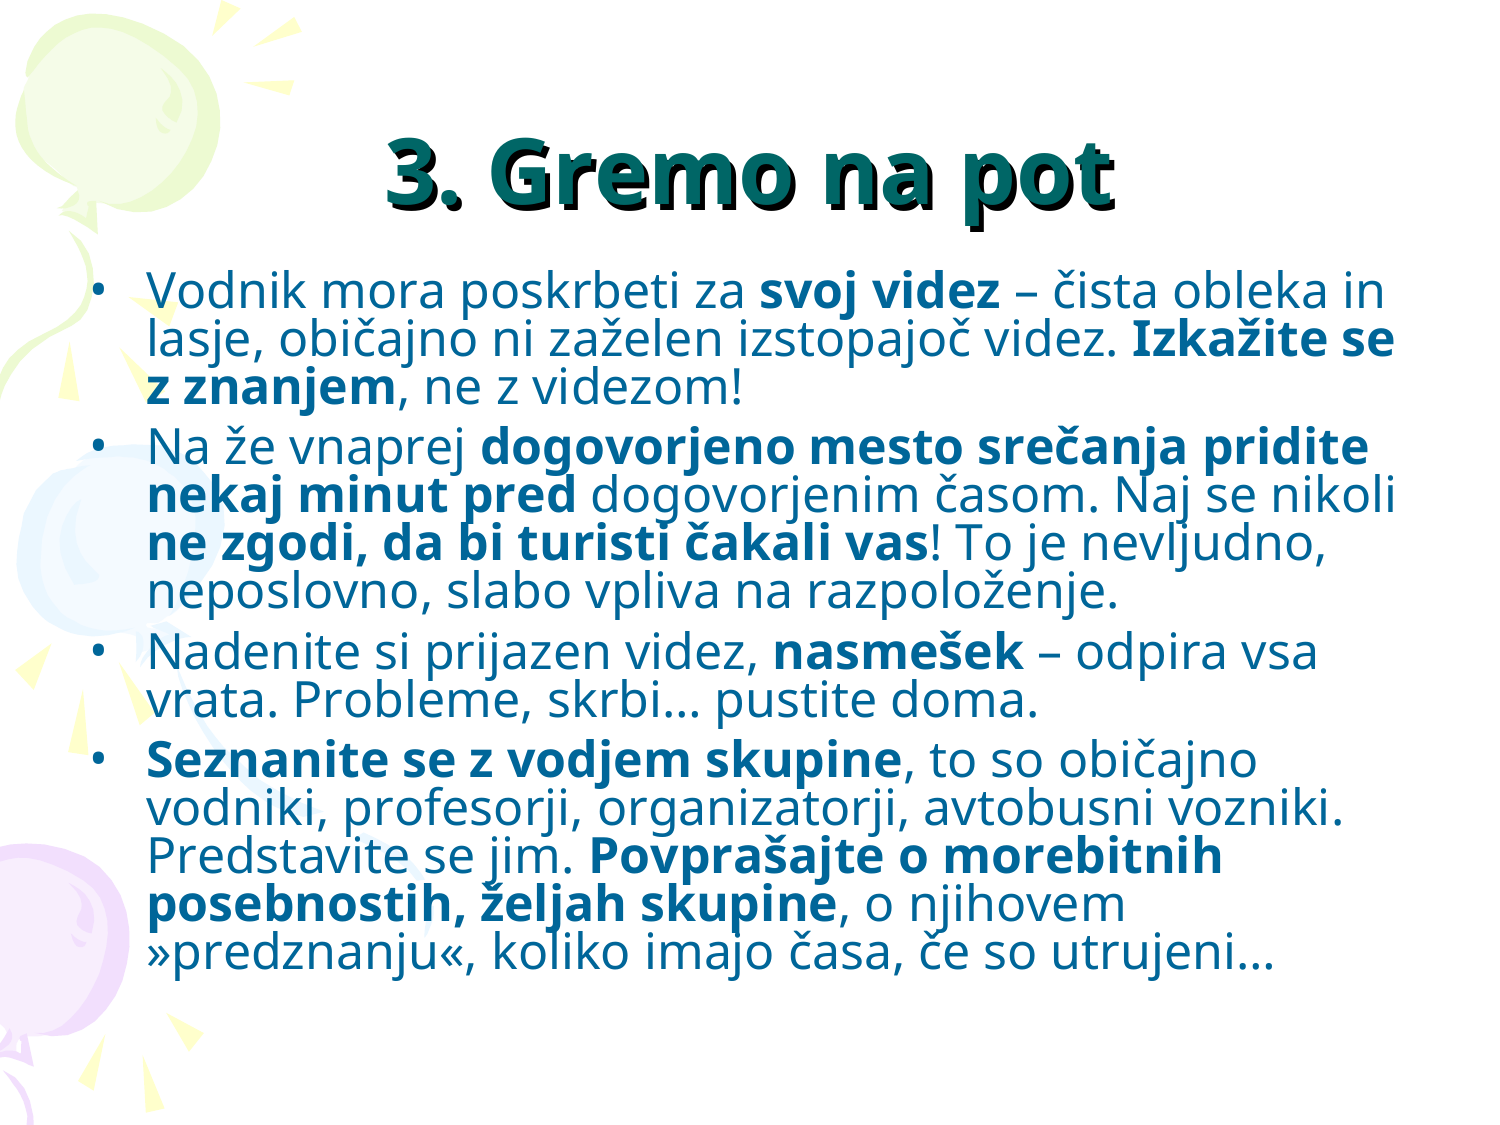

# 3. Gremo na pot
Vodnik mora poskrbeti za svoj videz – čista obleka in lasje, običajno ni zaželen izstopajoč videz. Izkažite se z znanjem, ne z videzom!
Na že vnaprej dogovorjeno mesto srečanja pridite nekaj minut pred dogovorjenim časom. Naj se nikoli ne zgodi, da bi turisti čakali vas! To je nevljudno, neposlovno, slabo vpliva na razpoloženje.
Nadenite si prijazen videz, nasmešek – odpira vsa vrata. Probleme, skrbi… pustite doma.
Seznanite se z vodjem skupine, to so običajno vodniki, profesorji, organizatorji, avtobusni vozniki. Predstavite se jim. Povprašajte o morebitnih posebnostih, željah skupine, o njihovem »predznanju«, koliko imajo časa, če so utrujeni…